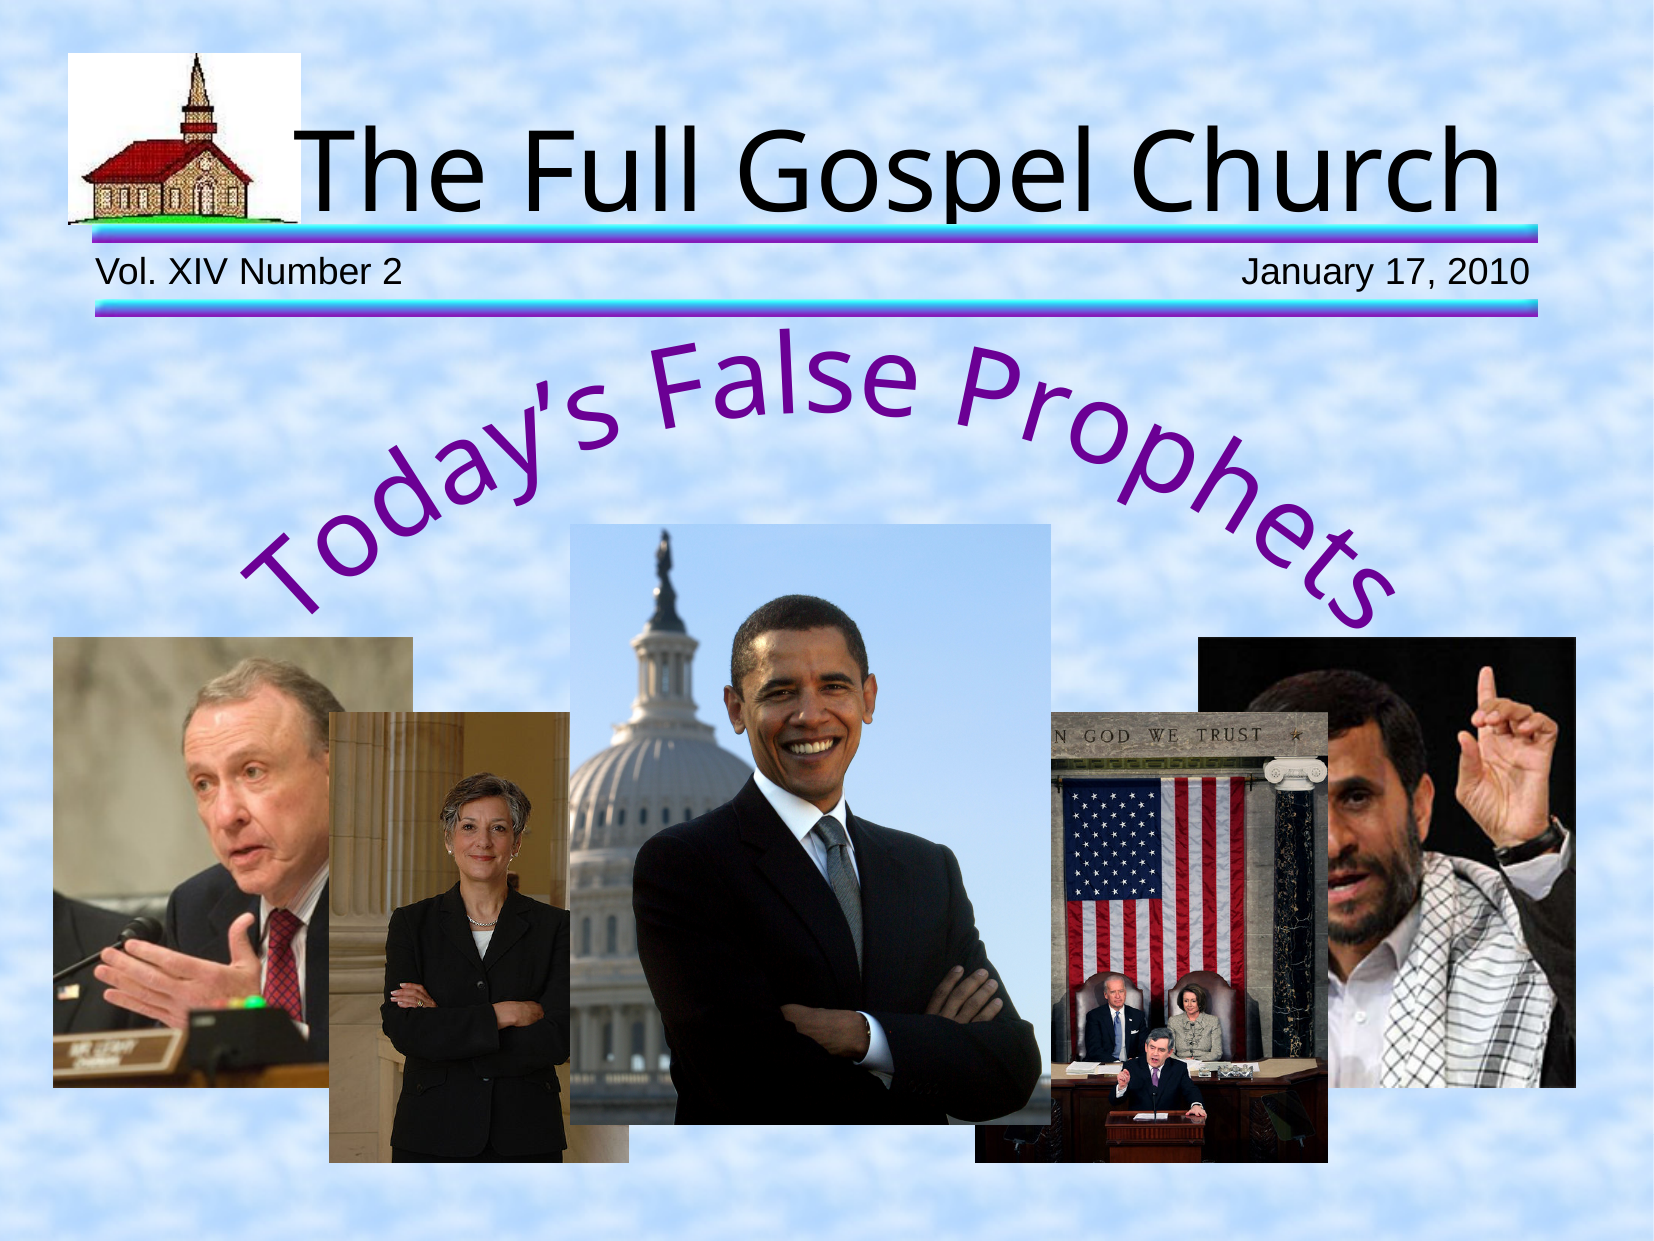

The Full Gospel Church
January 17, 2010
Vol. XIV Number 2
Today’s False Prophets